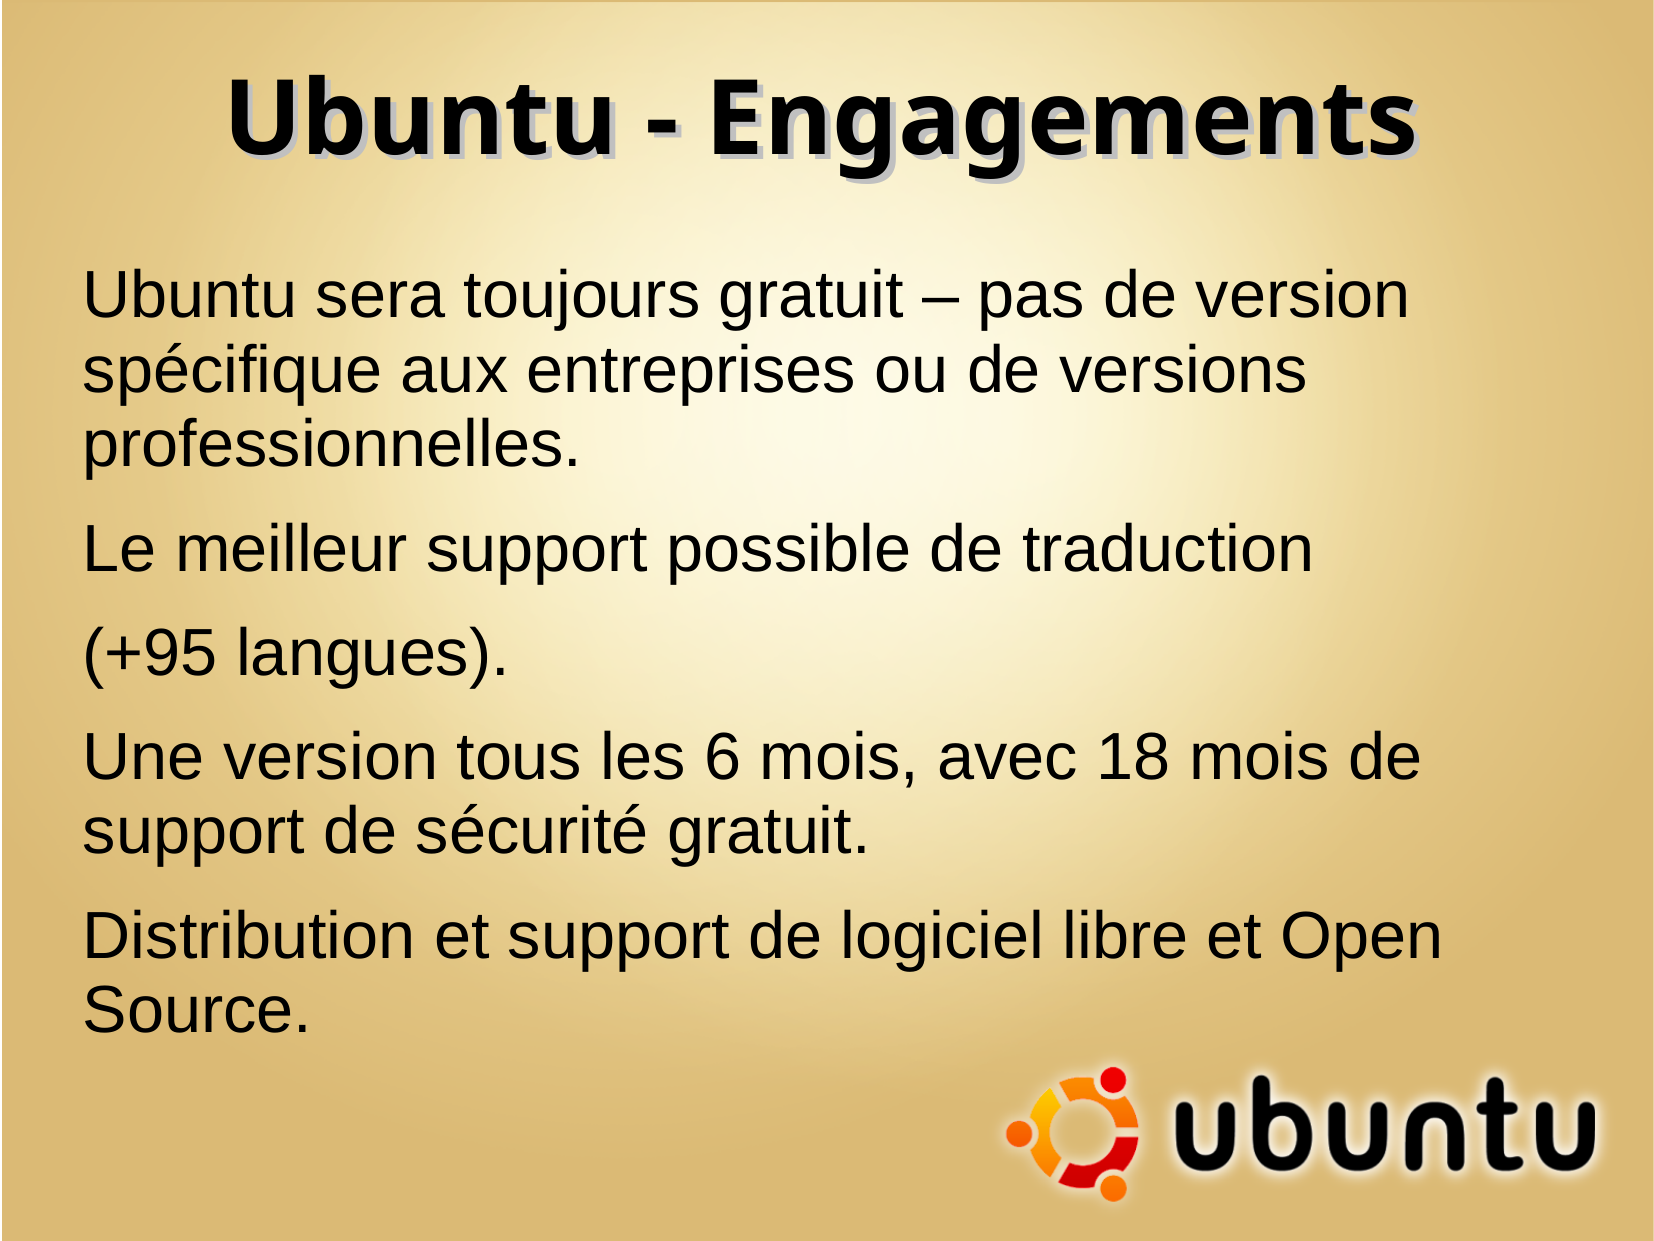

# Ubuntu - Engagements
Ubuntu sera toujours gratuit – pas de version spécifique aux entreprises ou de versions professionnelles.
Le meilleur support possible de traduction
(+95 langues).
Une version tous les 6 mois, avec 18 mois de support de sécurité gratuit.
Distribution et support de logiciel libre et Open Source.